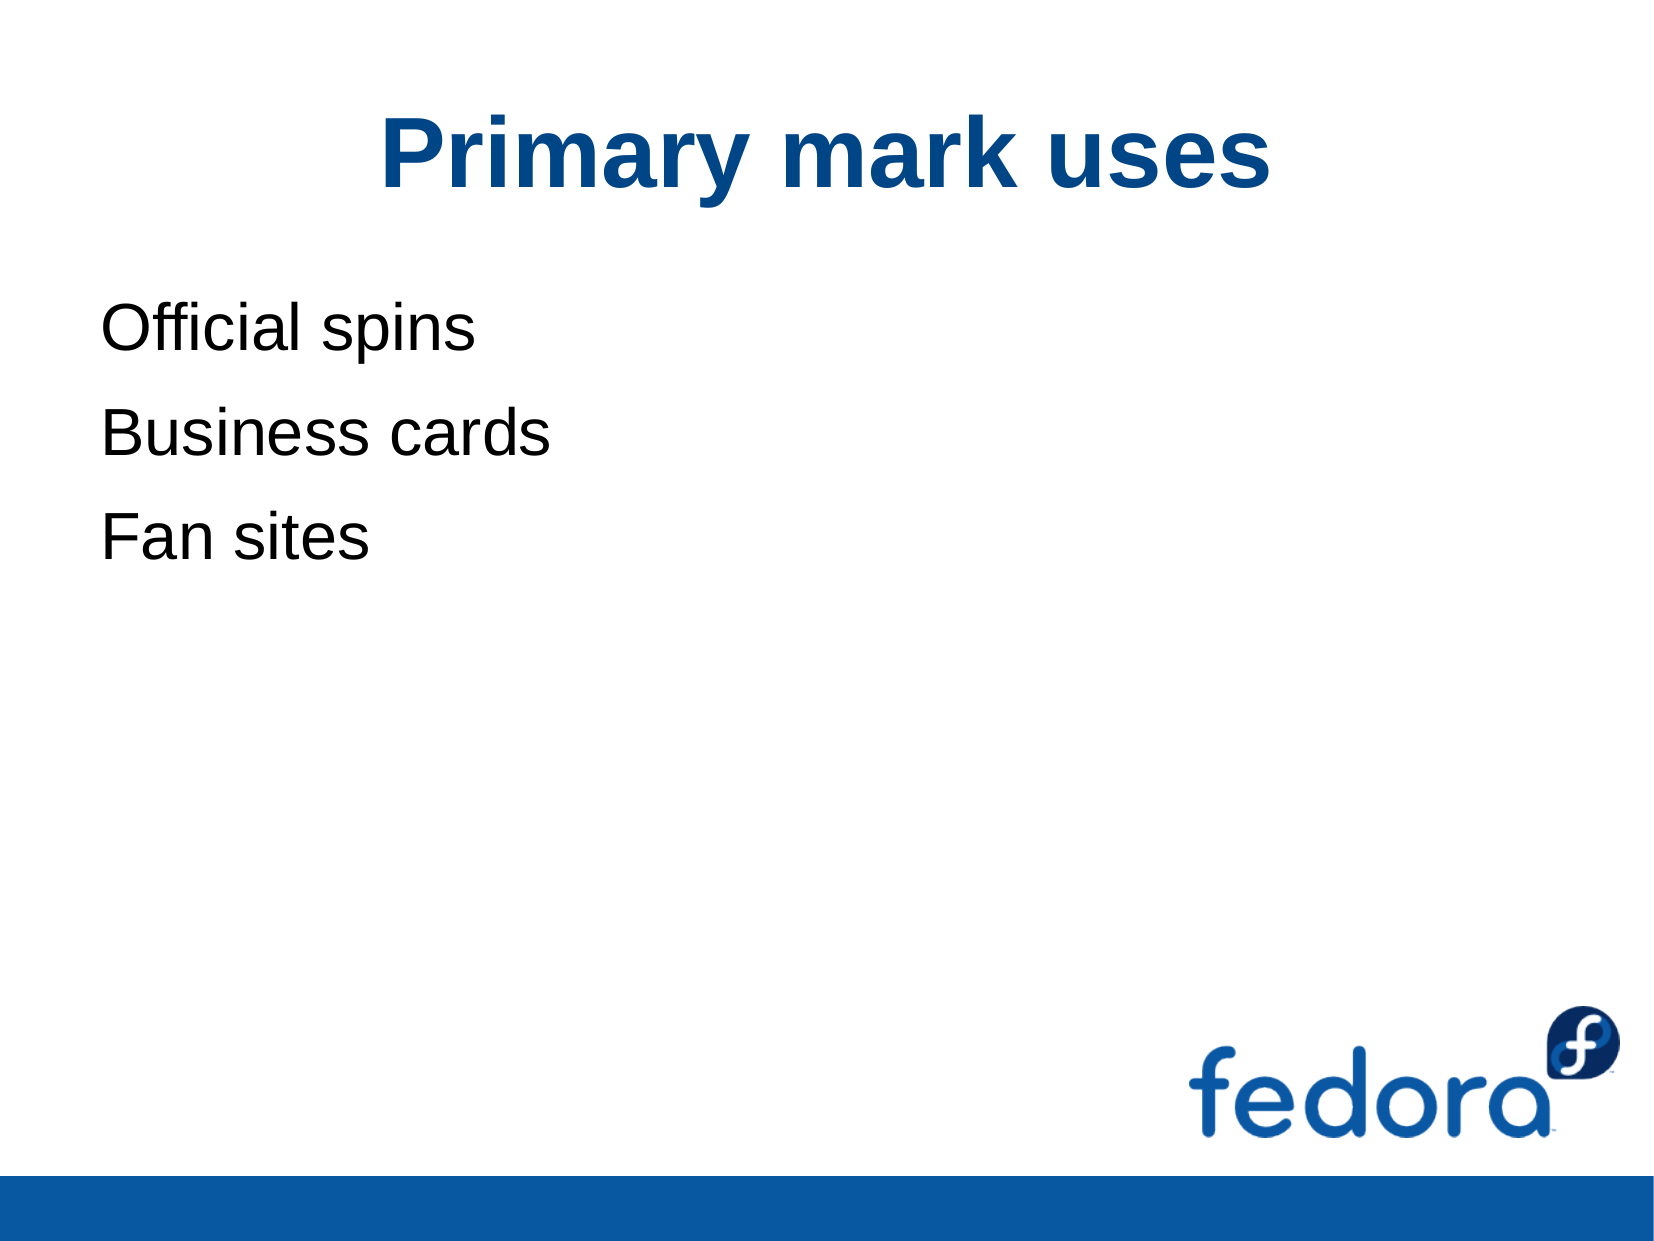

# Primary mark uses
Official spins
Business cards
Fan sites